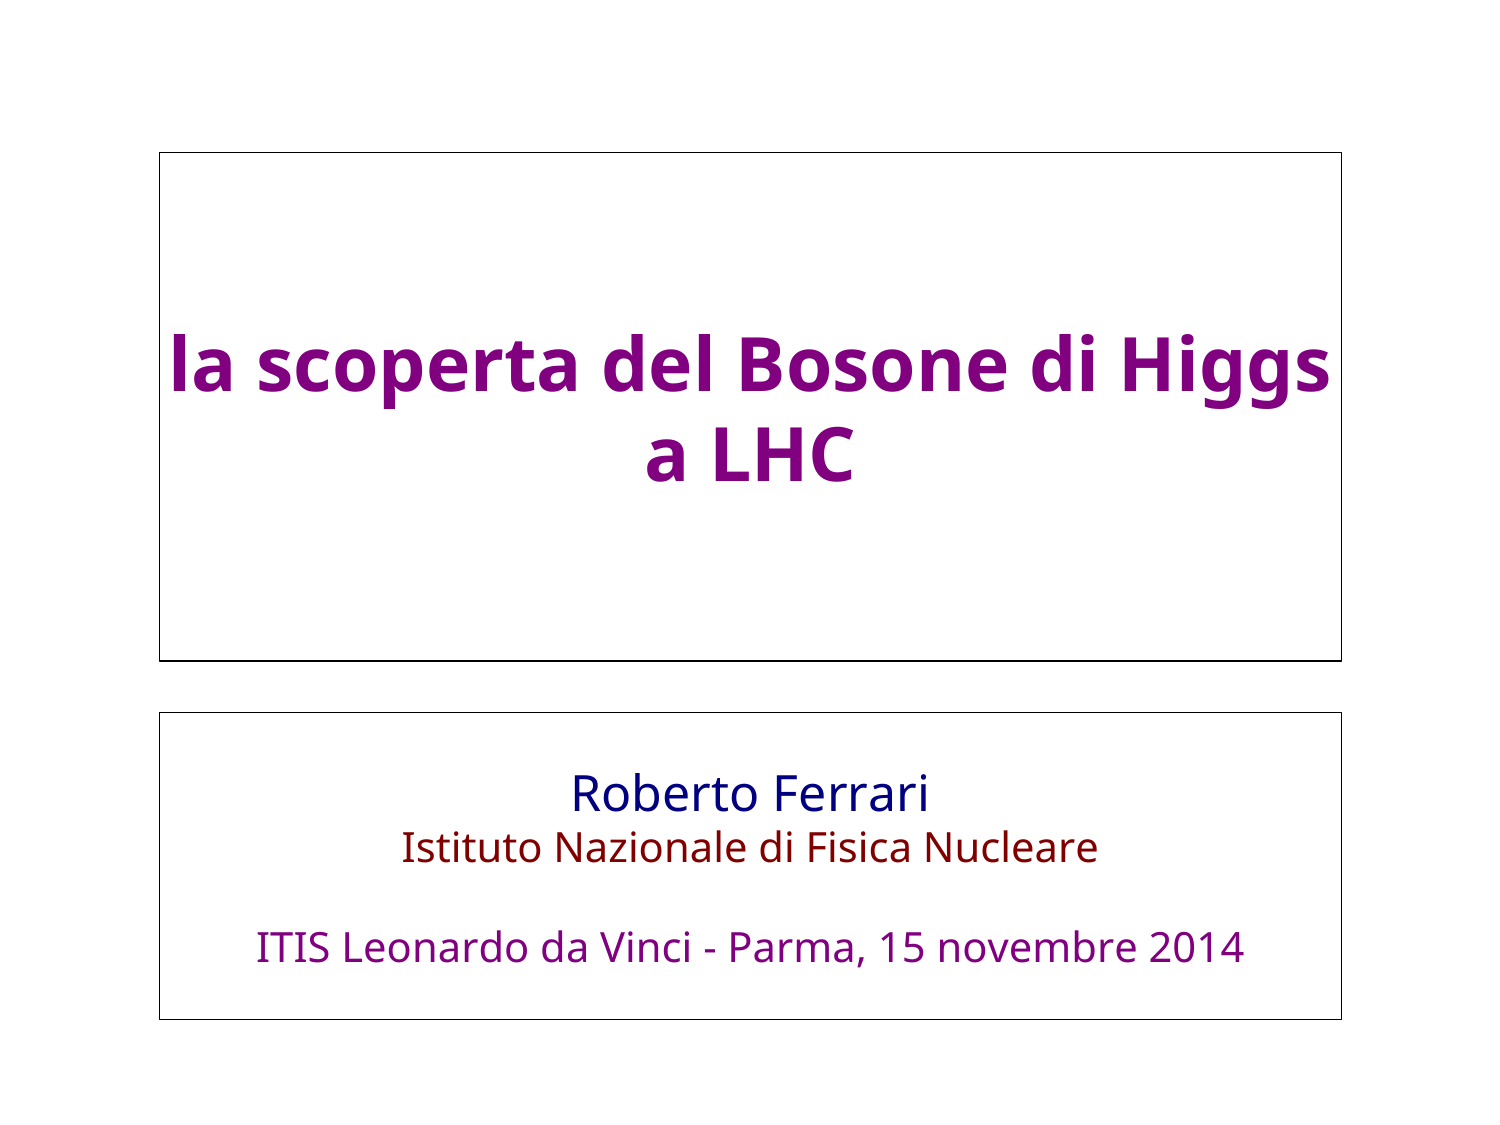

la scoperta del Bosone di Higgs a LHC
Roberto Ferrari
Istituto Nazionale di Fisica Nucleare
ITIS Leonardo da Vinci - Parma, 15 novembre 2014